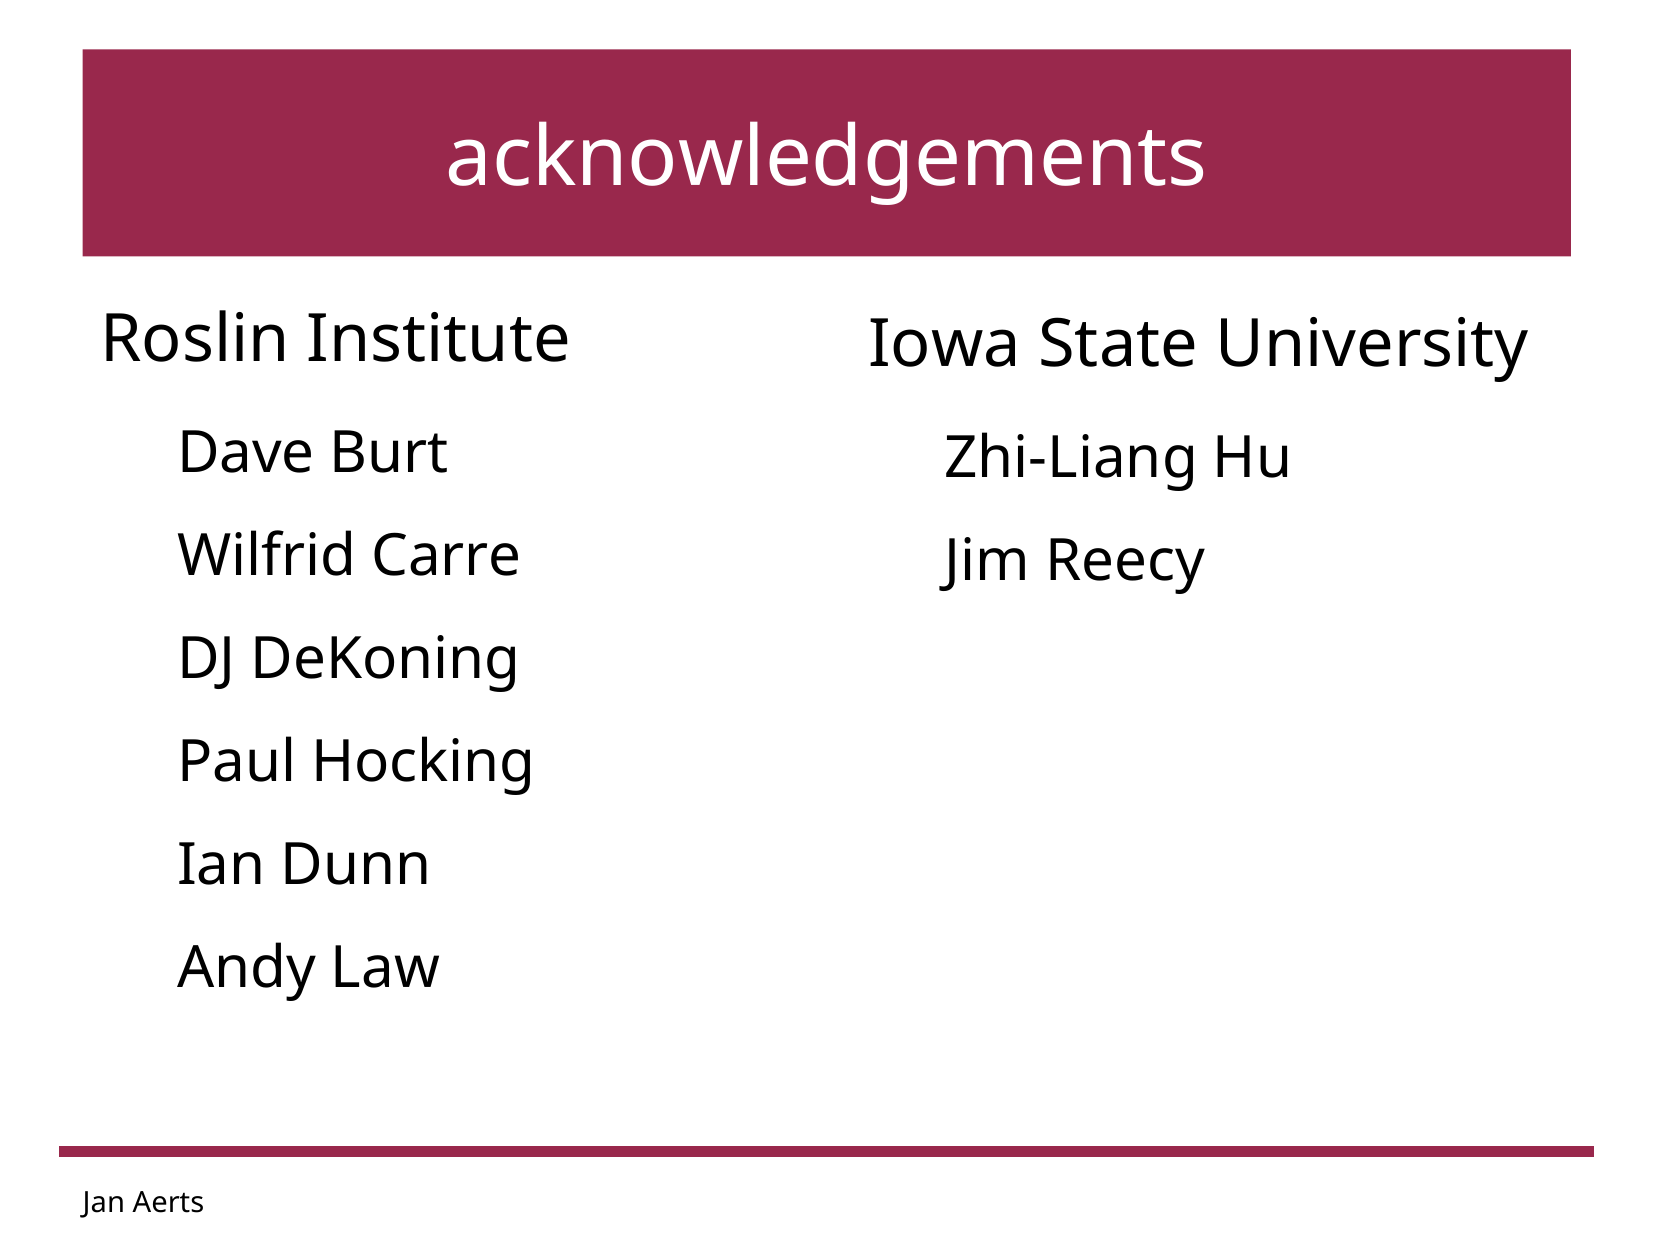

# acknowledgements
Roslin Institute
Dave Burt
Wilfrid Carre
DJ DeKoning
Paul Hocking
Ian Dunn
Andy Law
Iowa State University
Zhi-Liang Hu
Jim Reecy